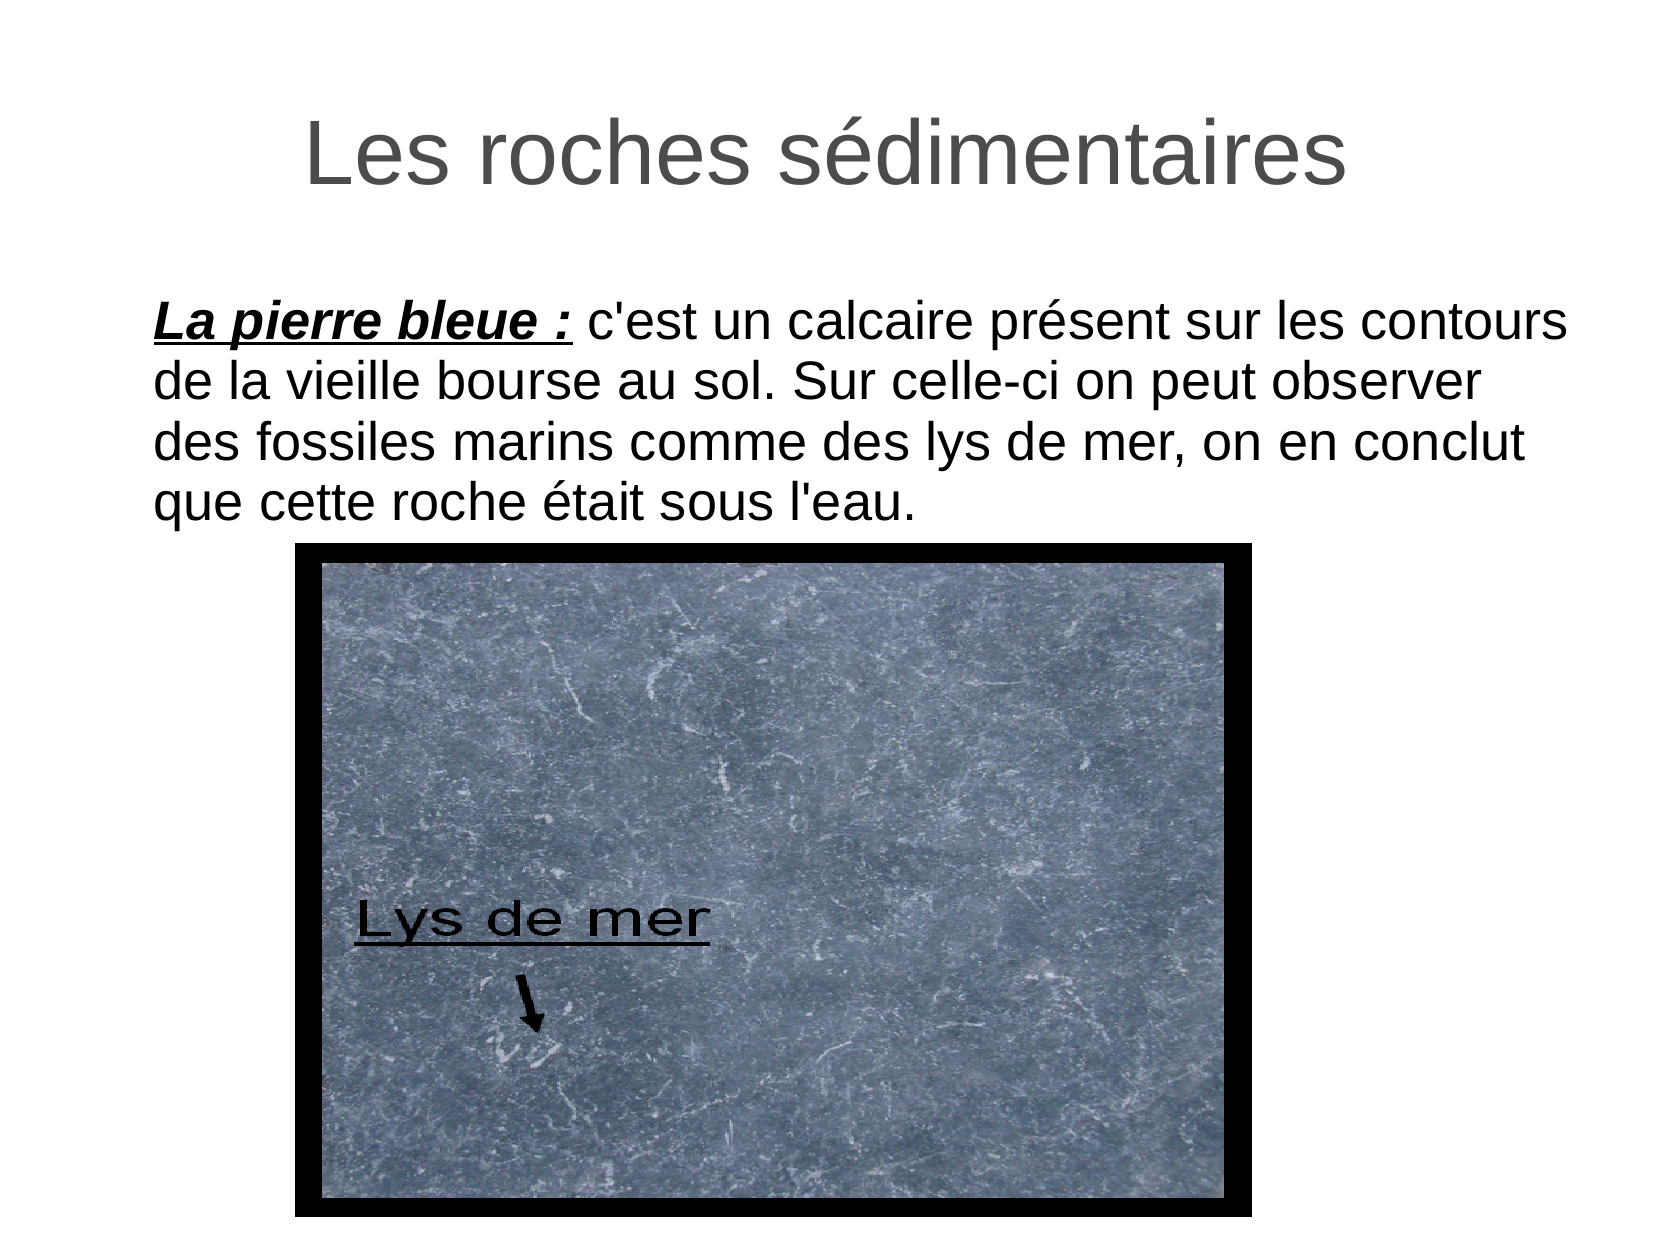

# Les roches sédimentaires
La pierre bleue : c'est un calcaire présent sur les contours de la vieille bourse au sol. Sur celle-ci on peut observer des fossiles marins comme des lys de mer, on en conclut que cette roche était sous l'eau.